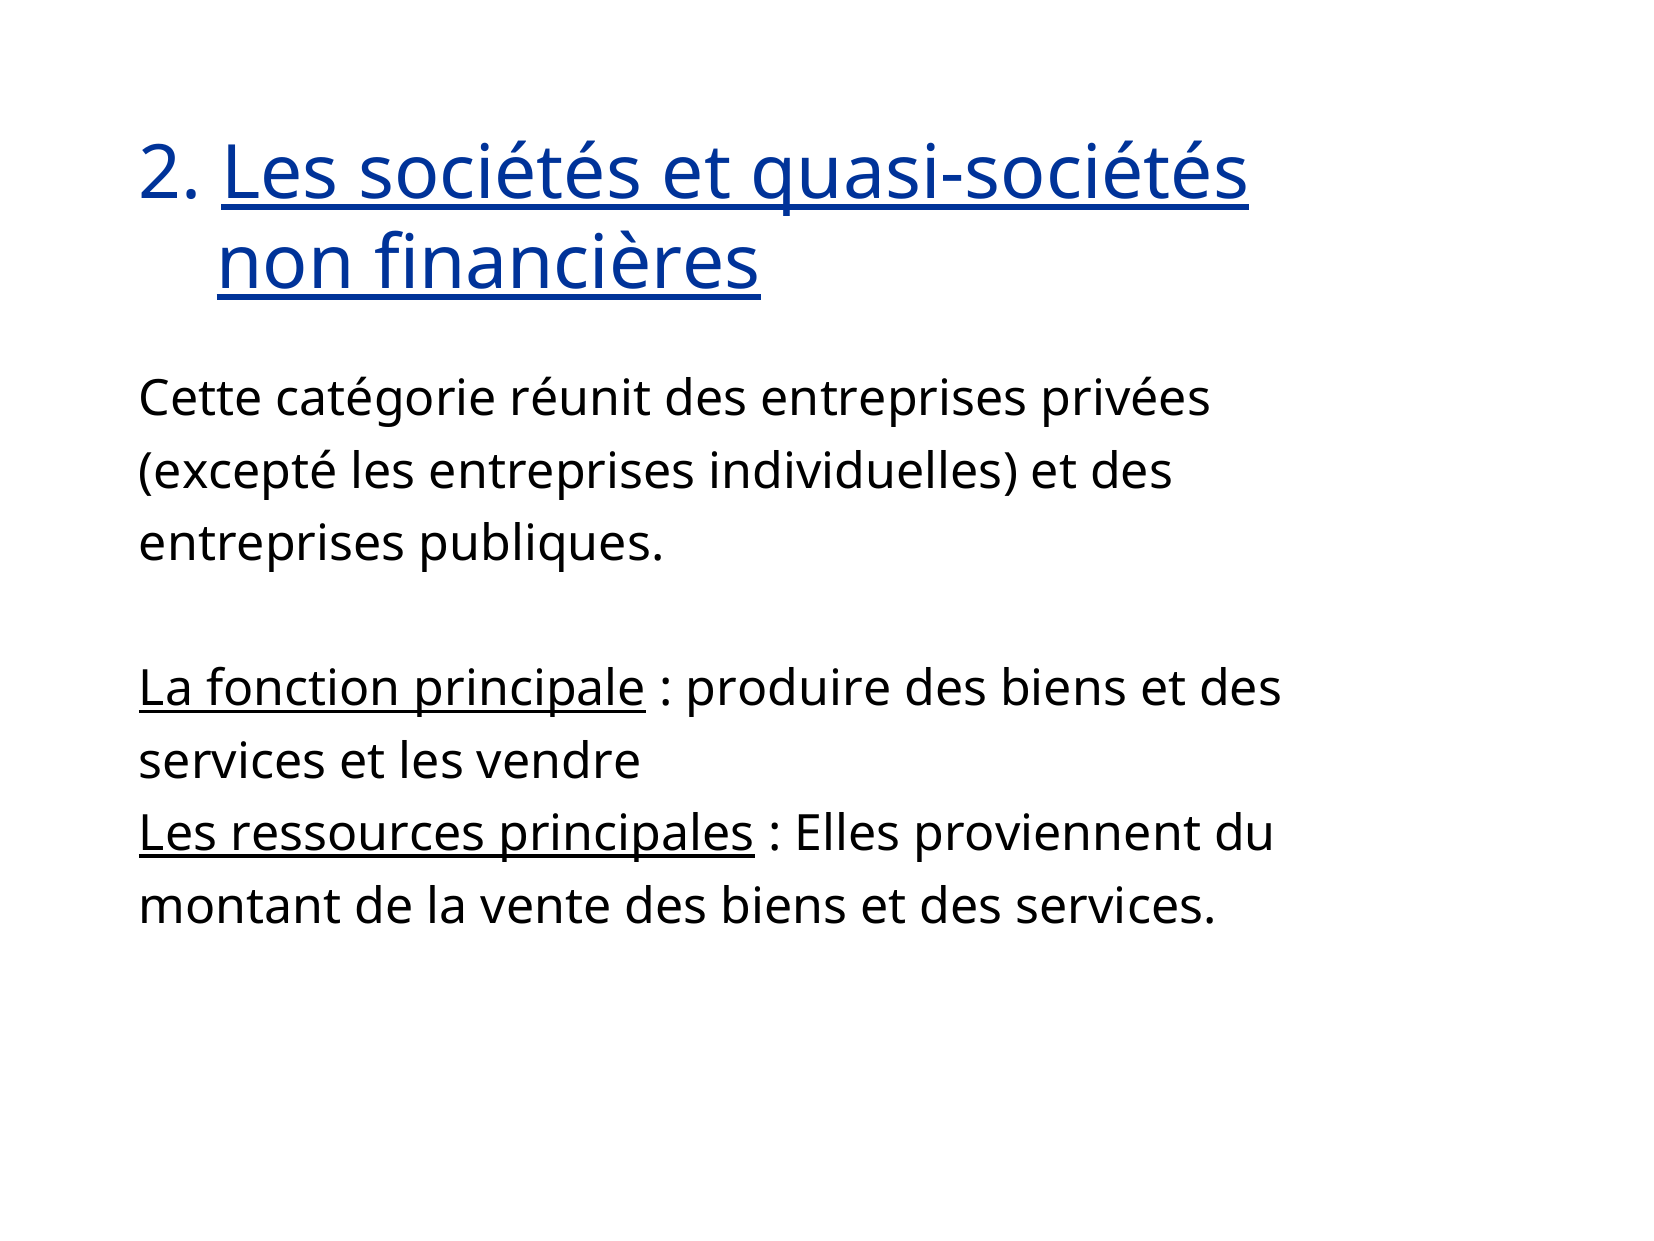

# 2. Les sociétés et quasi-sociétés non financières
Cette catégorie réunit des entreprises privées
(excepté les entreprises individuelles) et des
entreprises publiques.
La fonction principale : produire des biens et des
services et les vendre
Les ressources principales : Elles proviennent du
montant de la vente des biens et des services.